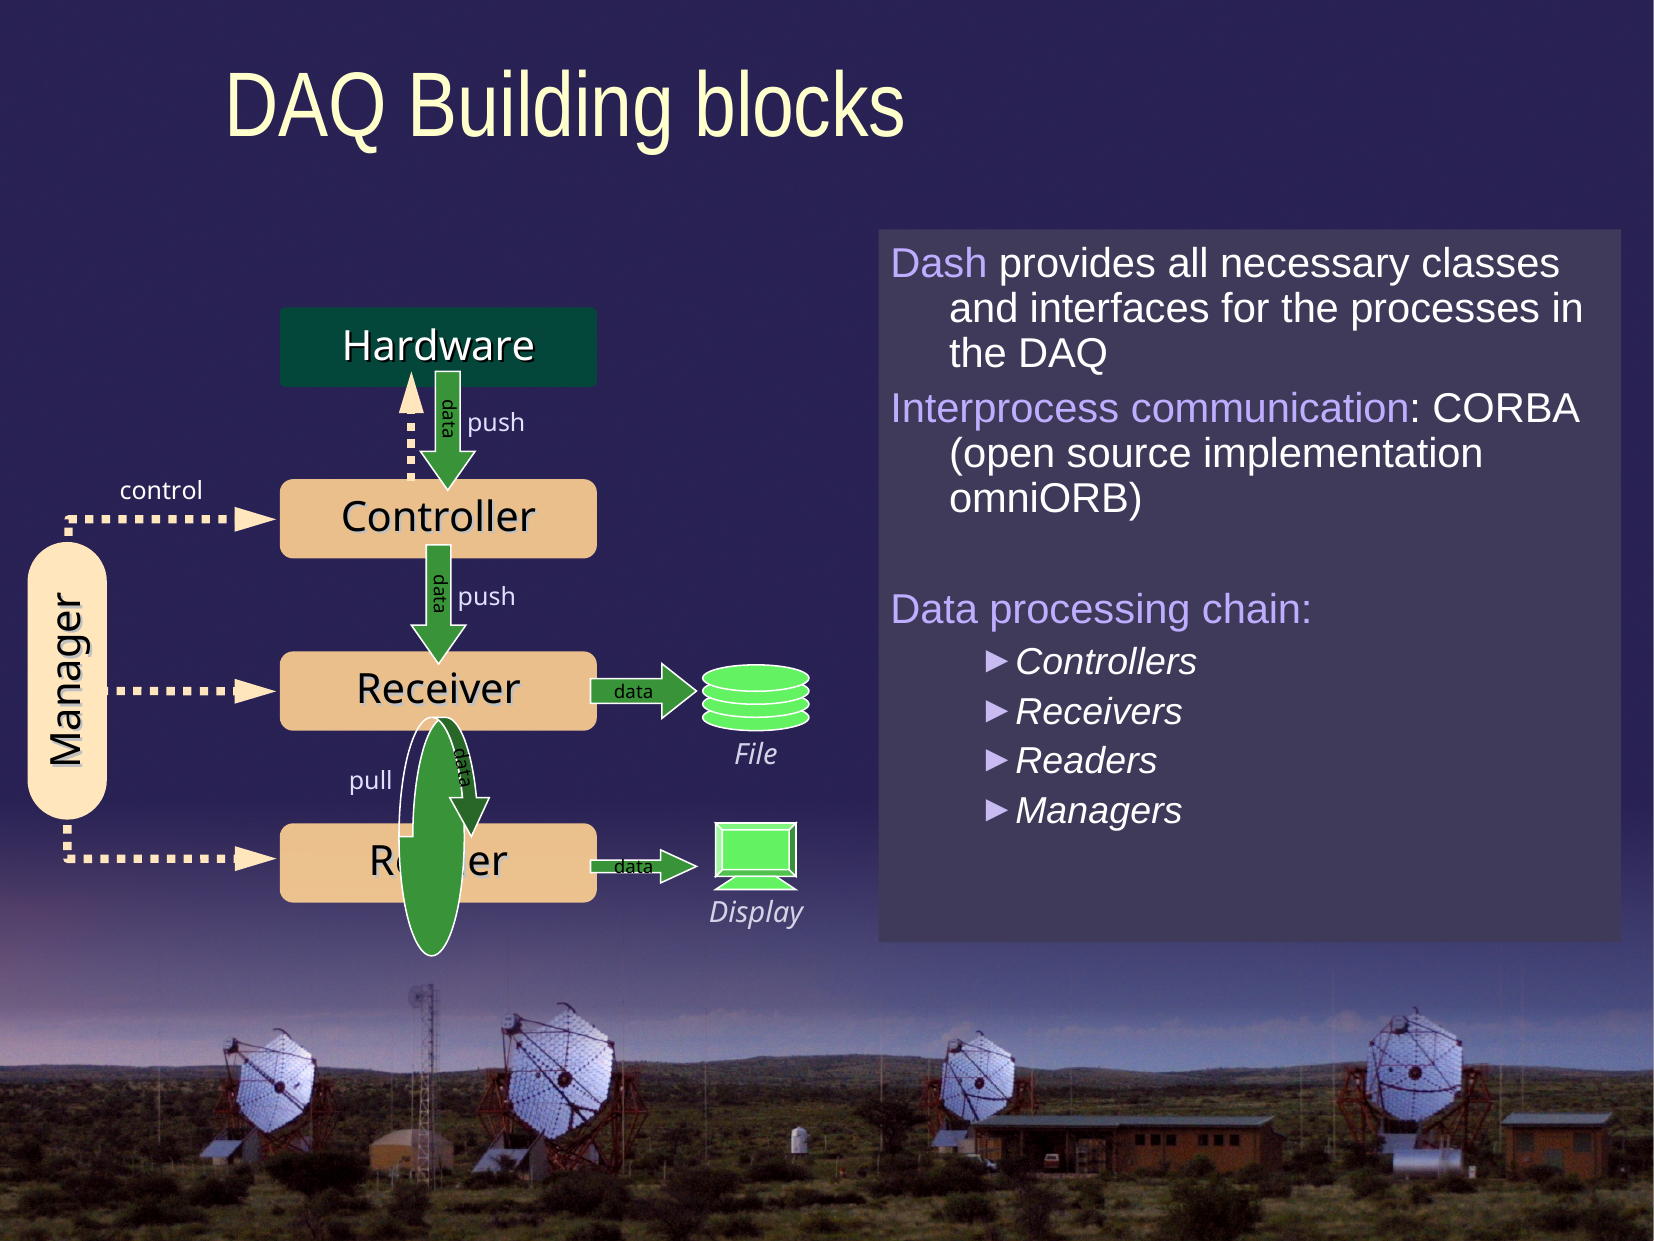

# DAQ Building blocks
Dash provides all necessary classes and interfaces for the processes in the DAQ
Interprocess communication: CORBA (open source implementation omniORB)
Data processing chain:
Controllers
Receivers
Readers
Managers
Hardware
push
data
control
Controller
push
data
Manager
Receiver
File
data
data
pull
Reader
Display
data